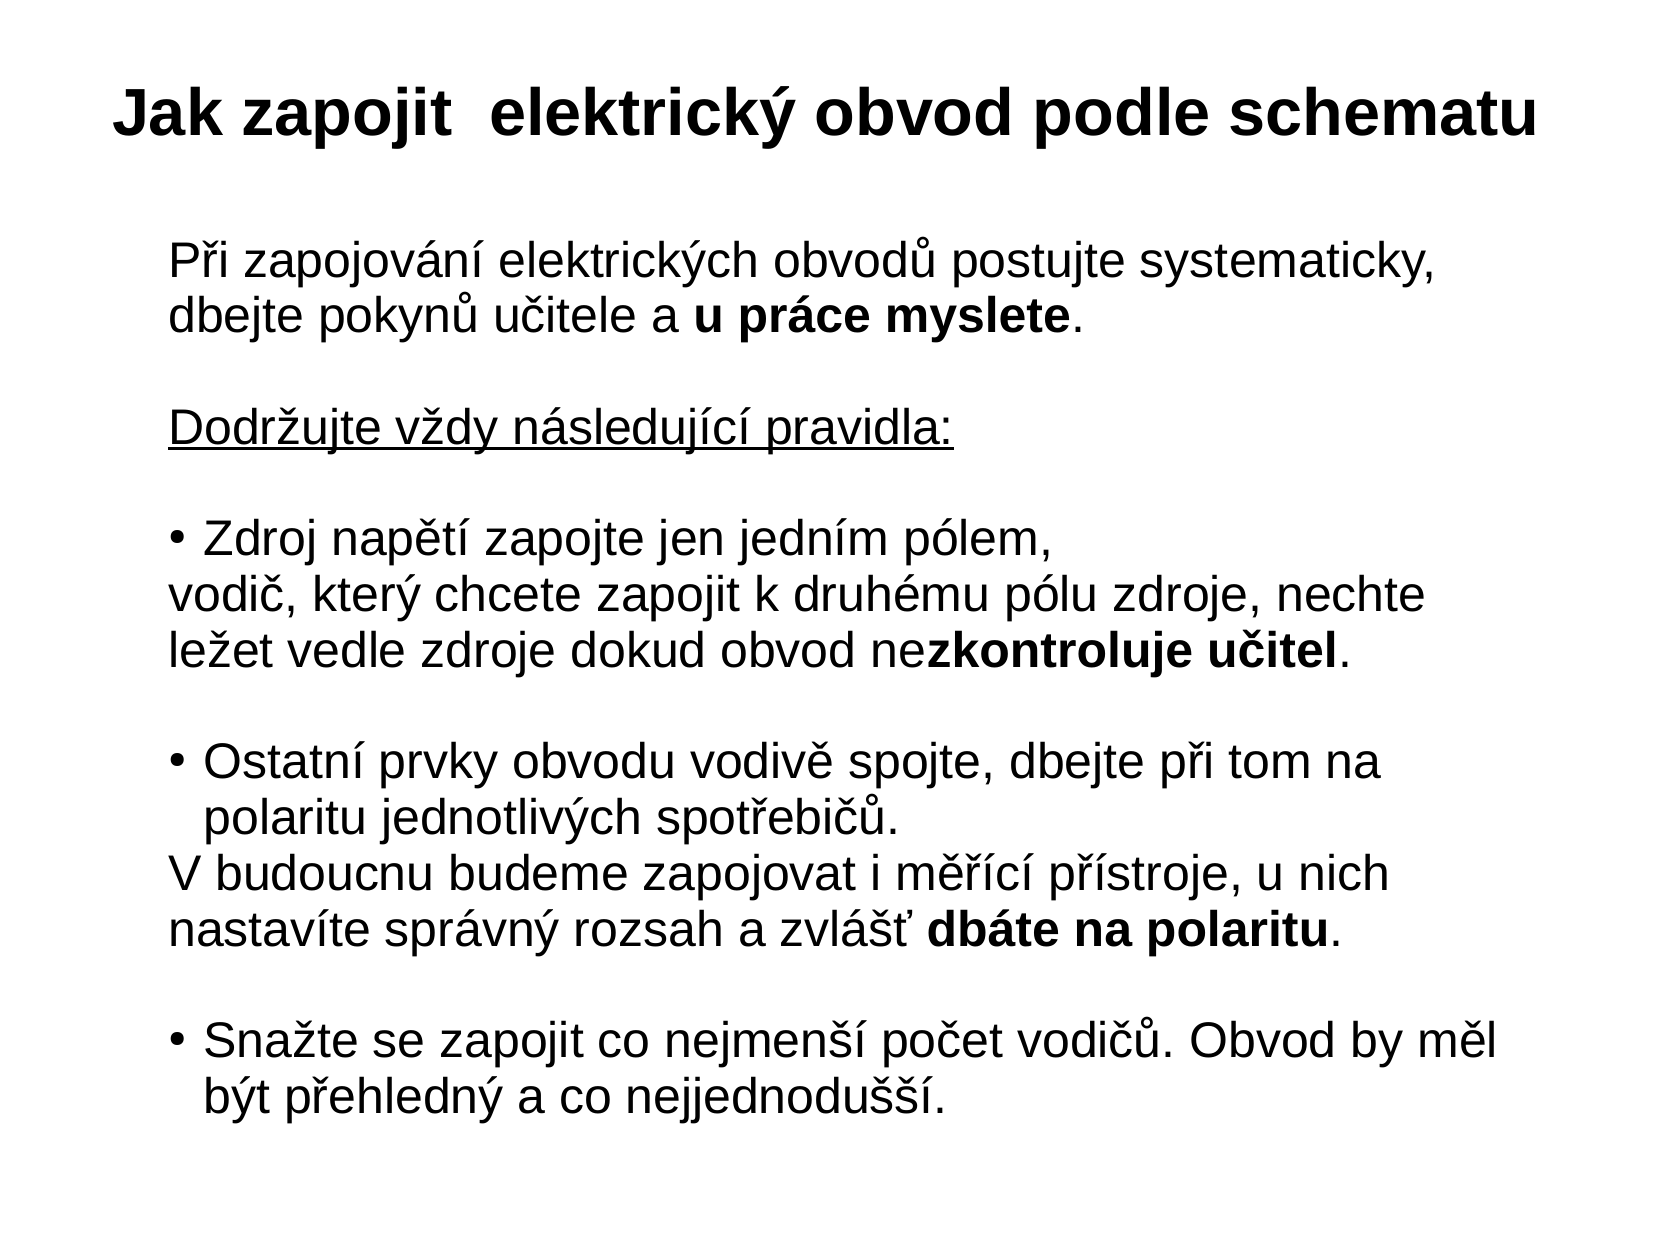

# Jak zapojit elektrický obvod podle schematu
Při zapojování elektrických obvodů postujte systematicky, dbejte pokynů učitele a u práce myslete.
Dodržujte vždy následující pravidla:
Zdroj napětí zapojte jen jedním pólem,
vodič, který chcete zapojit k druhému pólu zdroje, nechte ležet vedle zdroje dokud obvod nezkontroluje učitel.
Ostatní prvky obvodu vodivě spojte, dbejte při tom na polaritu jednotlivých spotřebičů.
V budoucnu budeme zapojovat i měřící přístroje, u nich nastavíte správný rozsah a zvlášť dbáte na polaritu.
Snažte se zapojit co nejmenší počet vodičů. Obvod by měl být přehledný a co nejjednodušší.